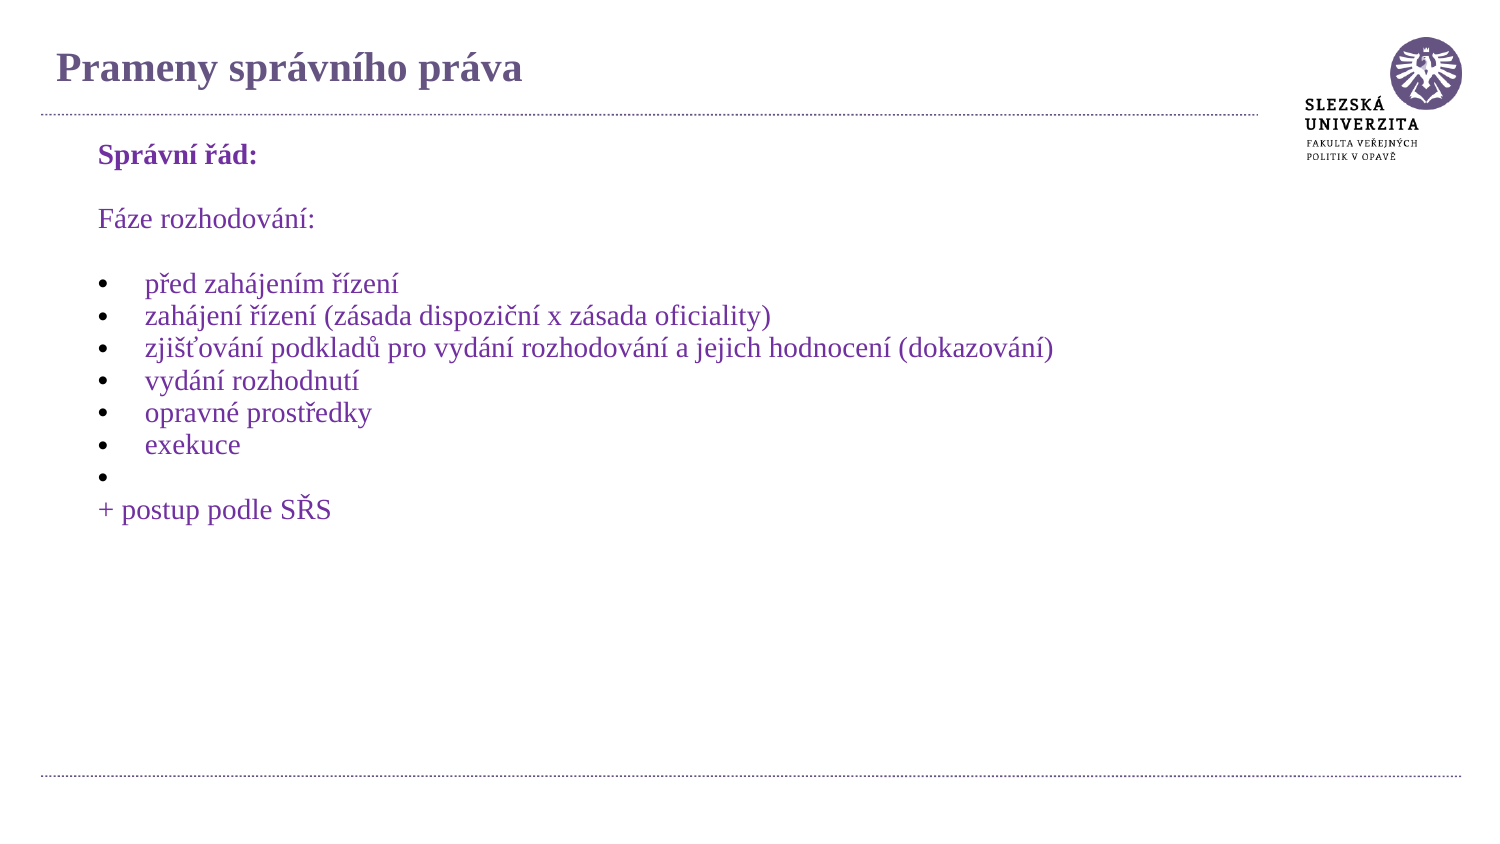

# Prameny správního práva
Správní řád:
Fáze rozhodování:
před zahájením řízení
zahájení řízení (zásada dispoziční x zásada oficiality)
zjišťování podkladů pro vydání rozhodování a jejich hodnocení (dokazování)
vydání rozhodnutí
opravné prostředky
exekuce
+ postup podle SŘS